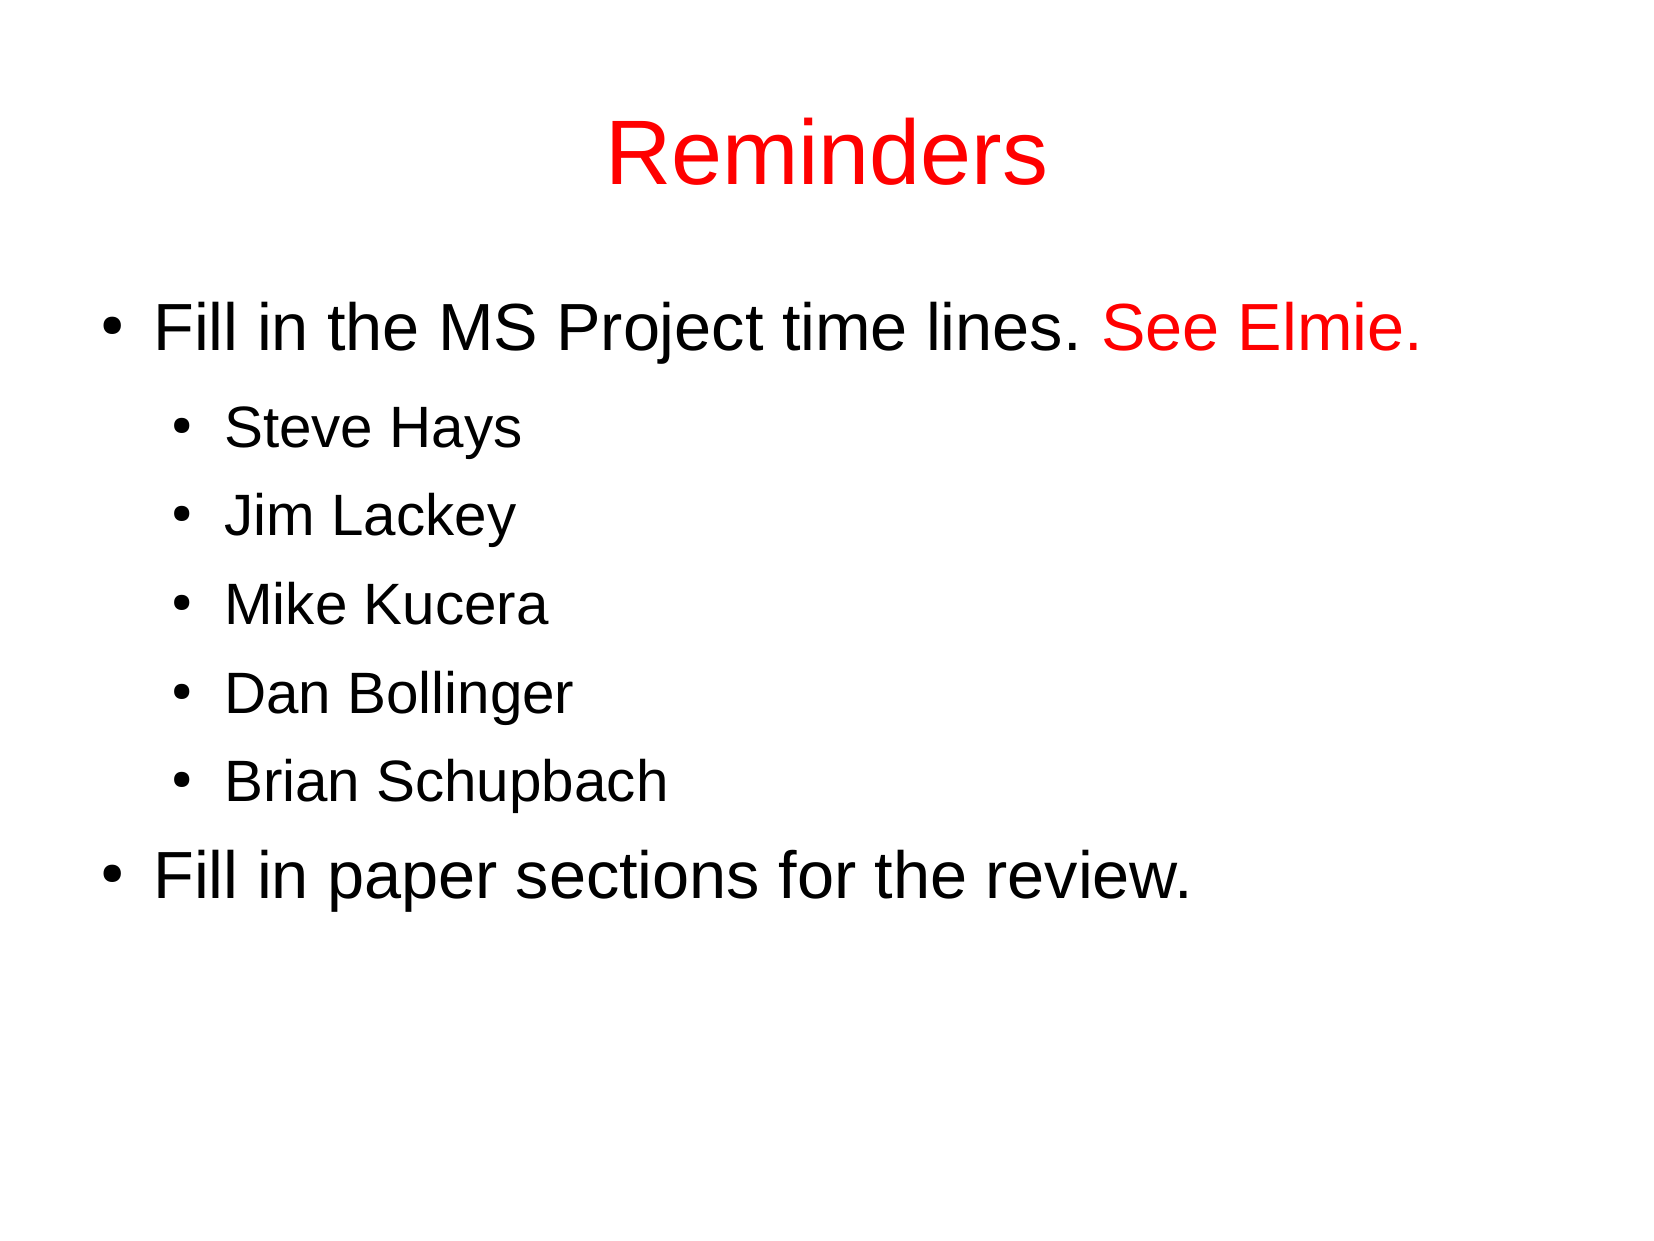

# Reminders
Fill in the MS Project time lines. See Elmie.
Steve Hays
Jim Lackey
Mike Kucera
Dan Bollinger
Brian Schupbach
Fill in paper sections for the review.